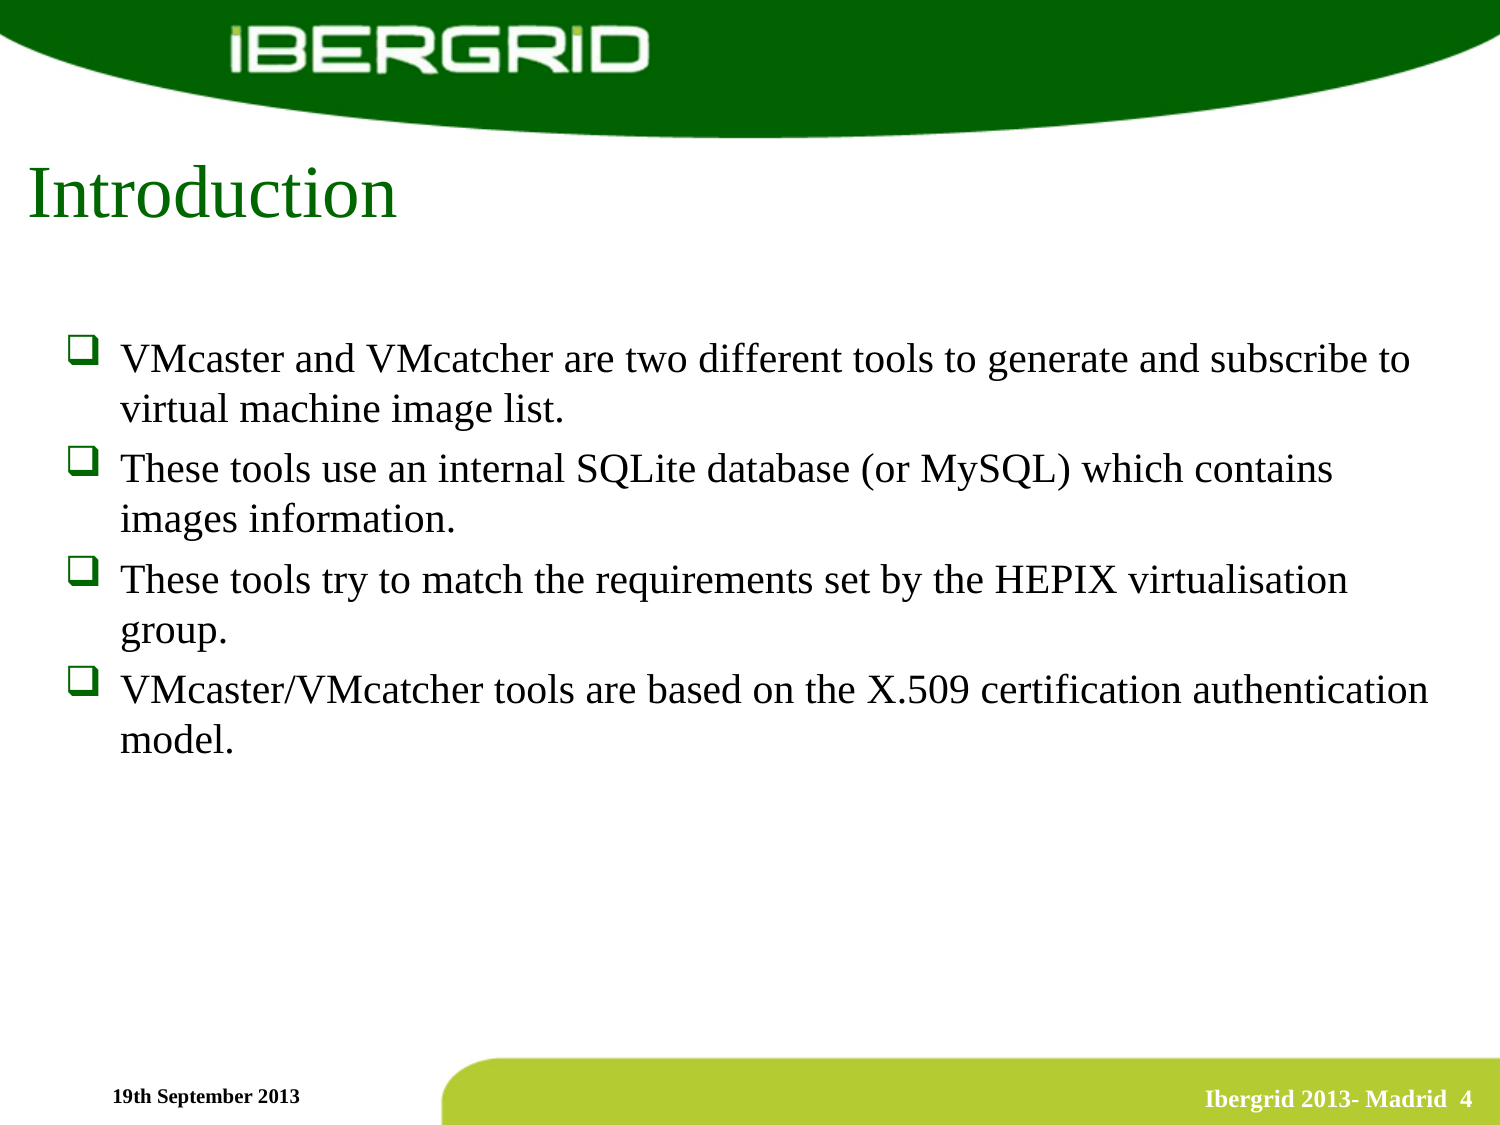

Introduction
VMcaster and VMcatcher are two different tools to generate and subscribe to virtual machine image list.
These tools use an internal SQLite database (or MySQL) which contains images information.
These tools try to match the requirements set by the HEPIX virtualisation group.
VMcaster/VMcatcher tools are based on the X.509 certification authentication model.
19th September 2013
Ibergrid 2013- Madrid